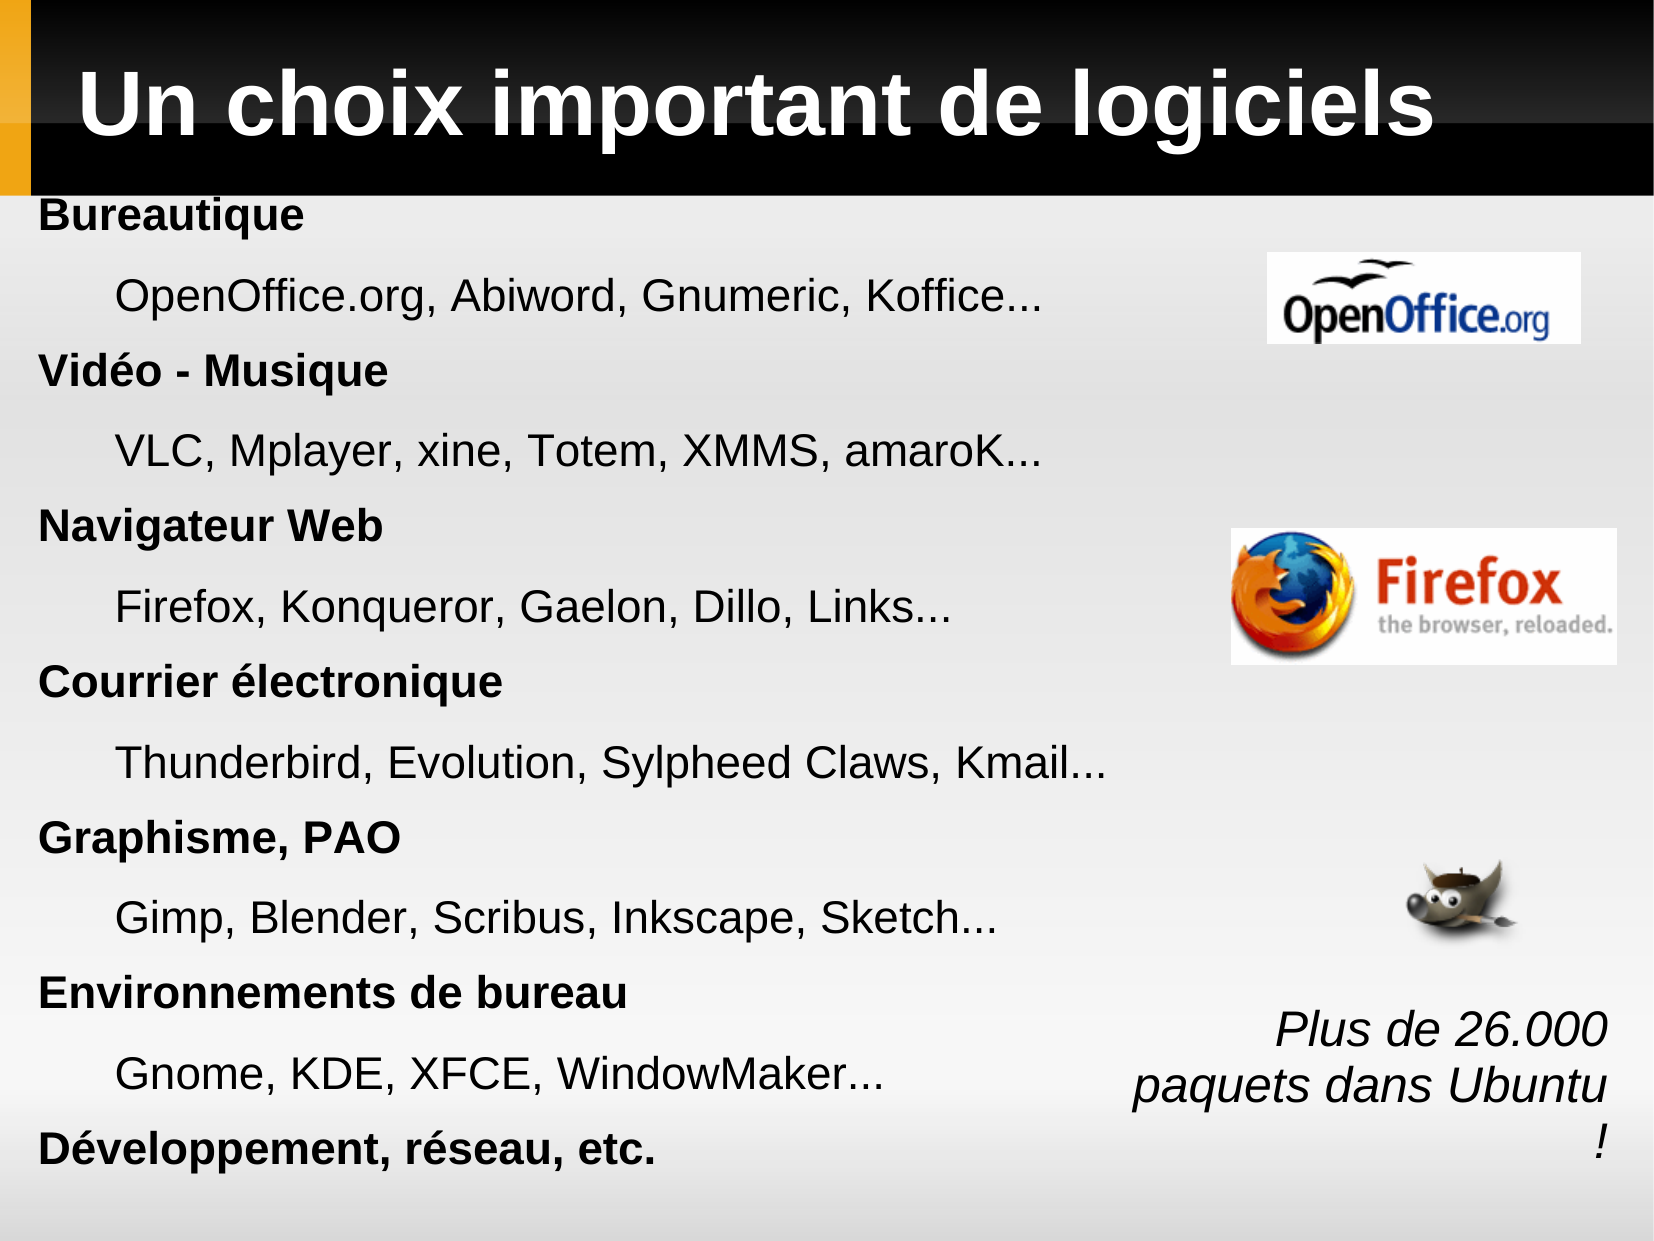

Un choix important de logiciels
# Bureautique
OpenOffice.org, Abiword, Gnumeric, Koffice...
Vidéo - Musique
VLC, Mplayer, xine, Totem, XMMS, amaroK...
Navigateur Web
Firefox, Konqueror, Gaelon, Dillo, Links...
Courrier électronique
Thunderbird, Evolution, Sylpheed Claws, Kmail...
Graphisme, PAO
Gimp, Blender, Scribus, Inkscape, Sketch...
Environnements de bureau
Gnome, KDE, XFCE, WindowMaker...
Développement, réseau, etc.
Plus de 26.000 paquets dans Ubuntu !